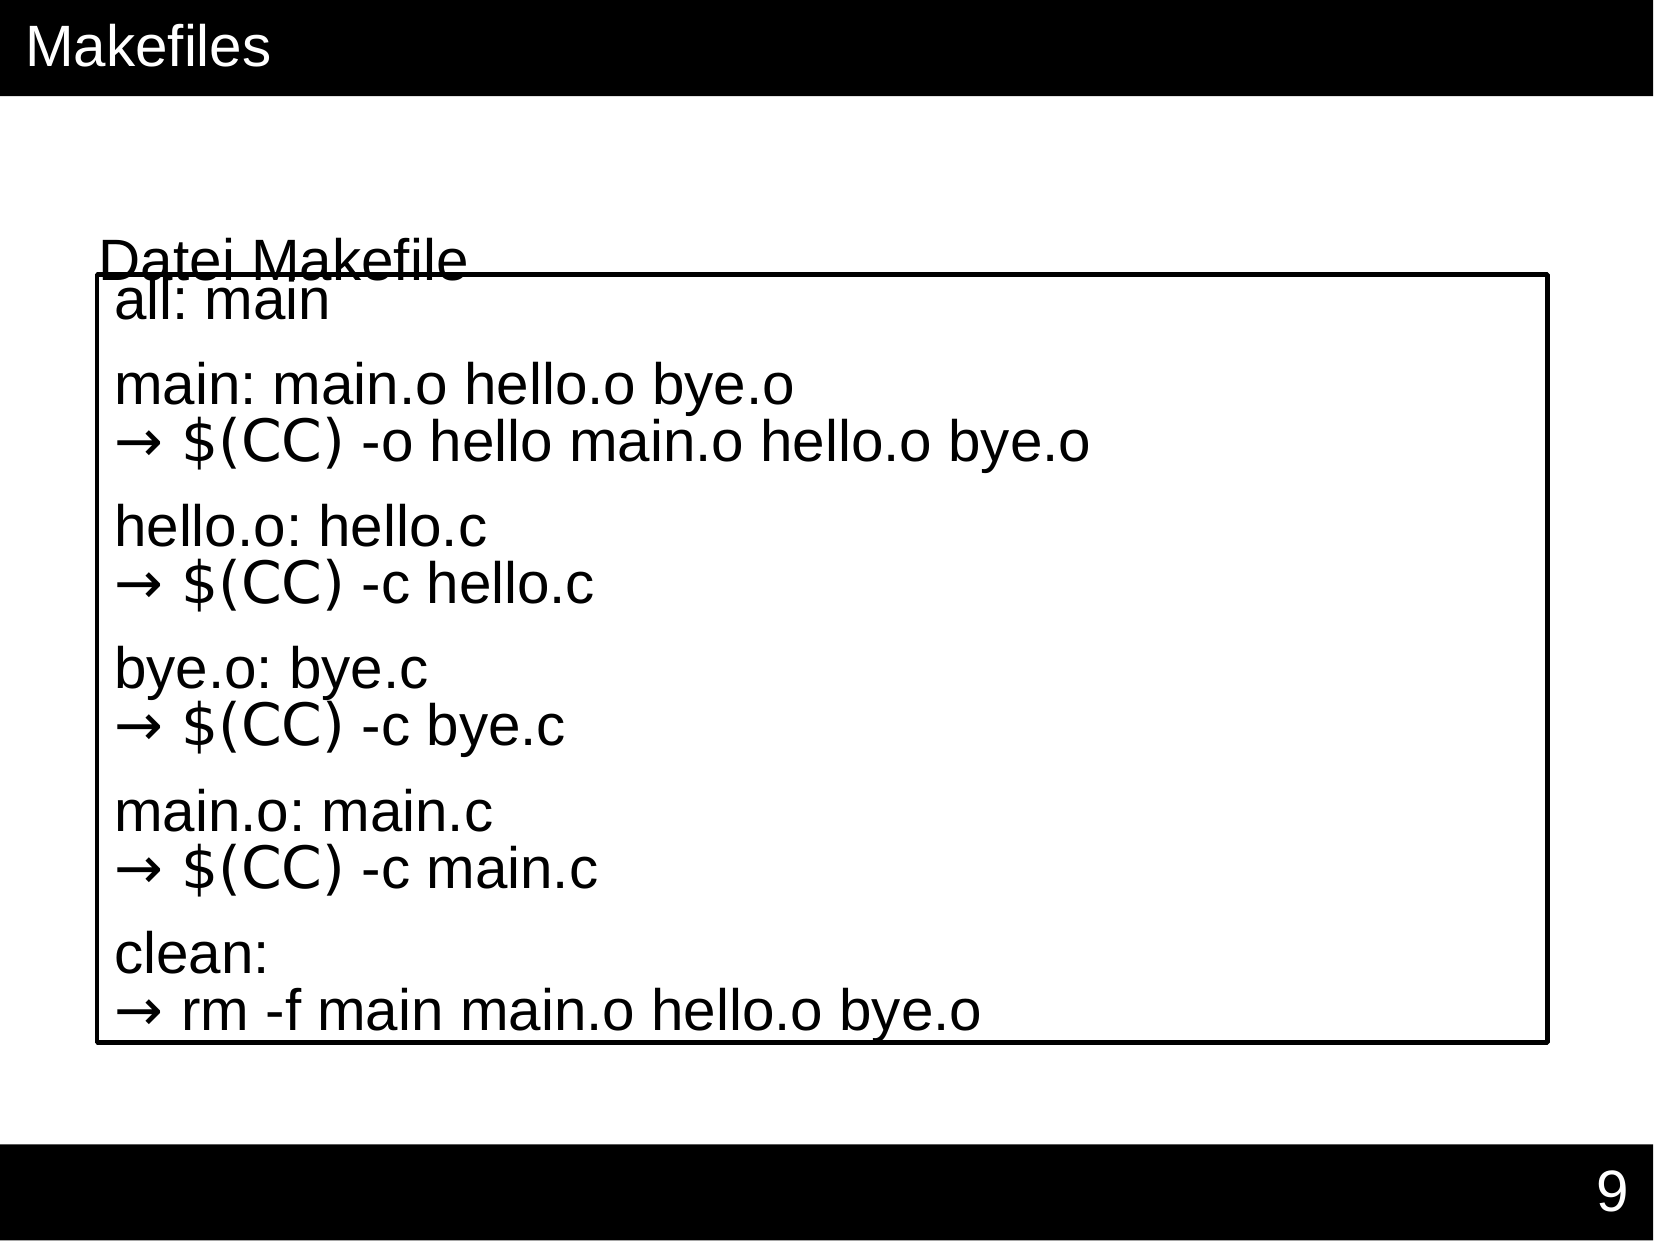

Makefiles
Datei Makefile
all: main
main: main.o hello.o bye.o
→ $(CC) -o hello main.o hello.o bye.o
hello.o: hello.c
→ $(CC) -c hello.c
bye.o: bye.c
→ $(CC) -c bye.c
main.o: main.c
→ $(CC) -c main.c
clean:
→ rm -f main main.o hello.o bye.o
9